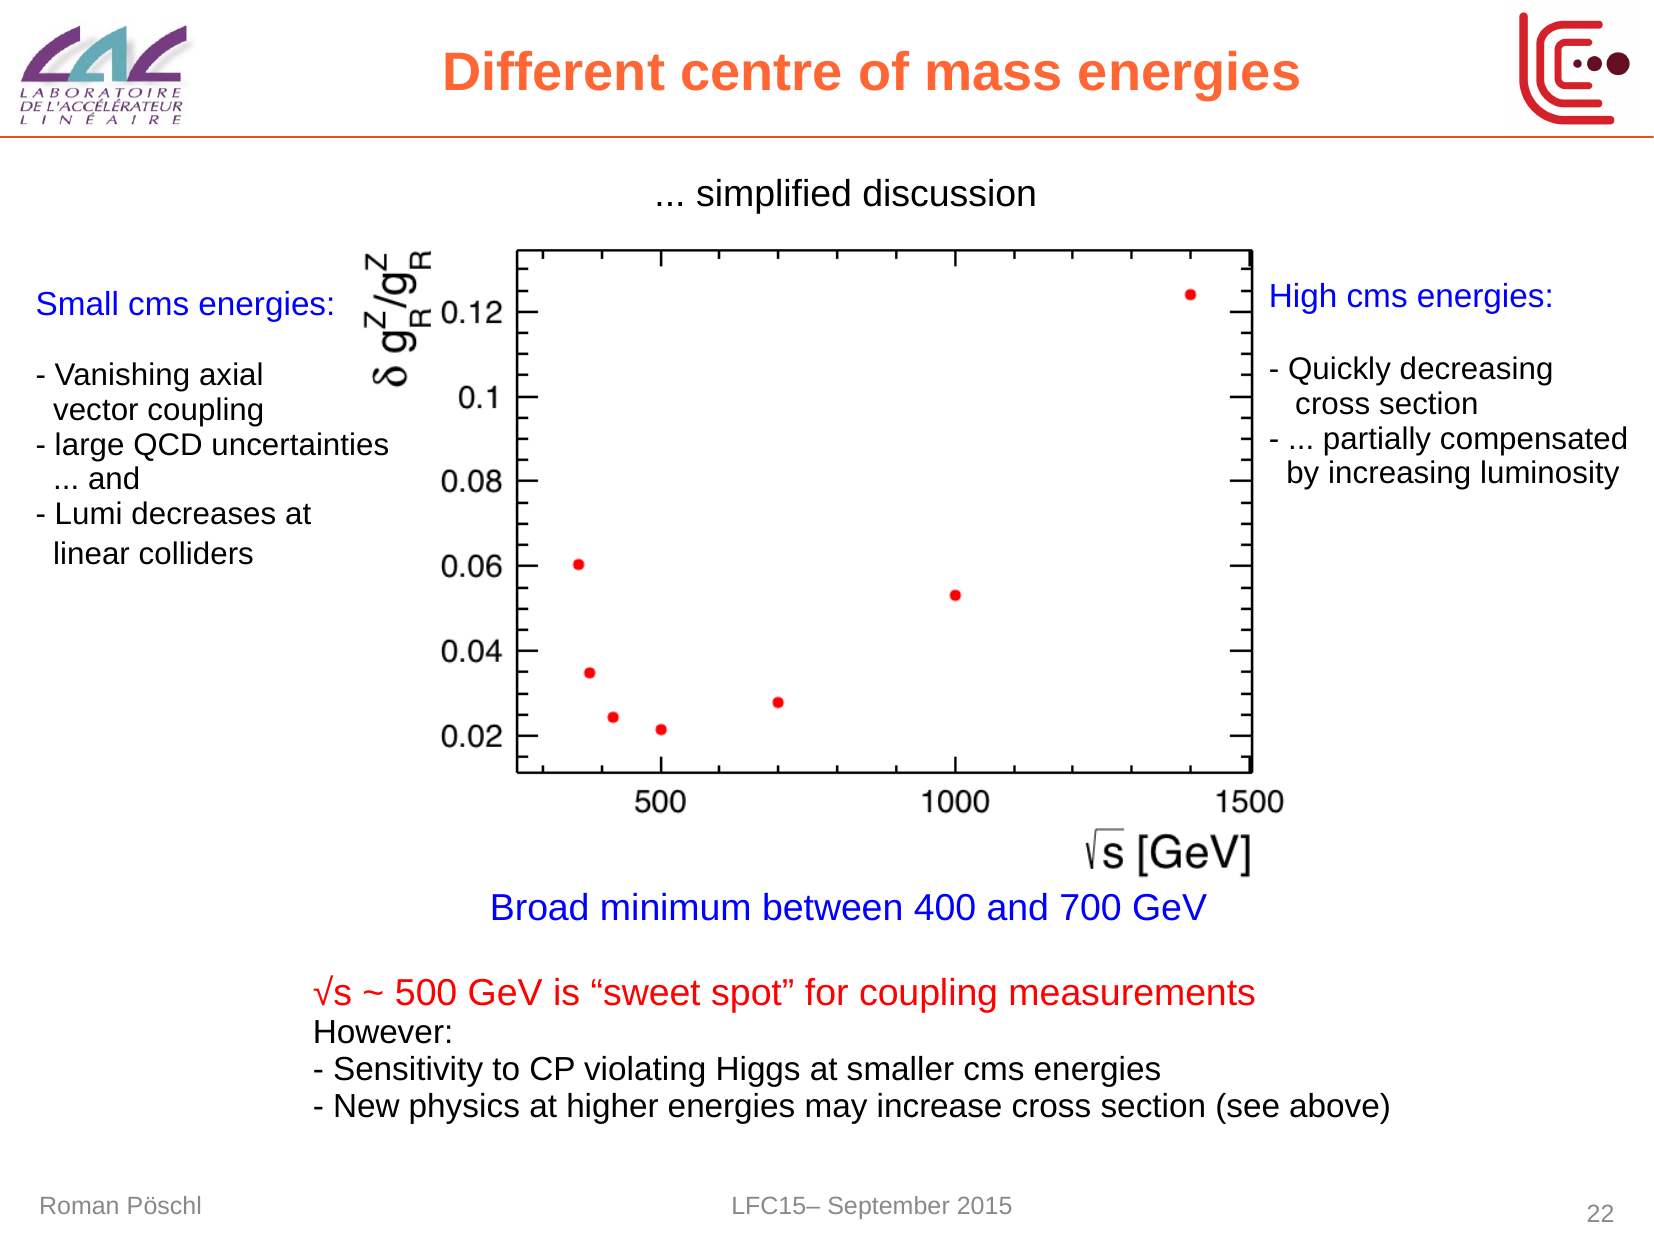

# Different centre of mass energies
... simplified discussion
High cms energies:
- Quickly decreasing
 cross section
- ... partially compensated
 by increasing luminosity
Small cms energies:
- Vanishing axial
 vector coupling
- large QCD uncertainties
 ... and
- Lumi decreases at
 linear colliders
Broad minimum between 400 and 700 GeV
√s ~ 500 GeV is “sweet spot” for coupling measurements
However:
- Sensitivity to CP violating Higgs at smaller cms energies
- New physics at higher energies may increase cross section (see above)